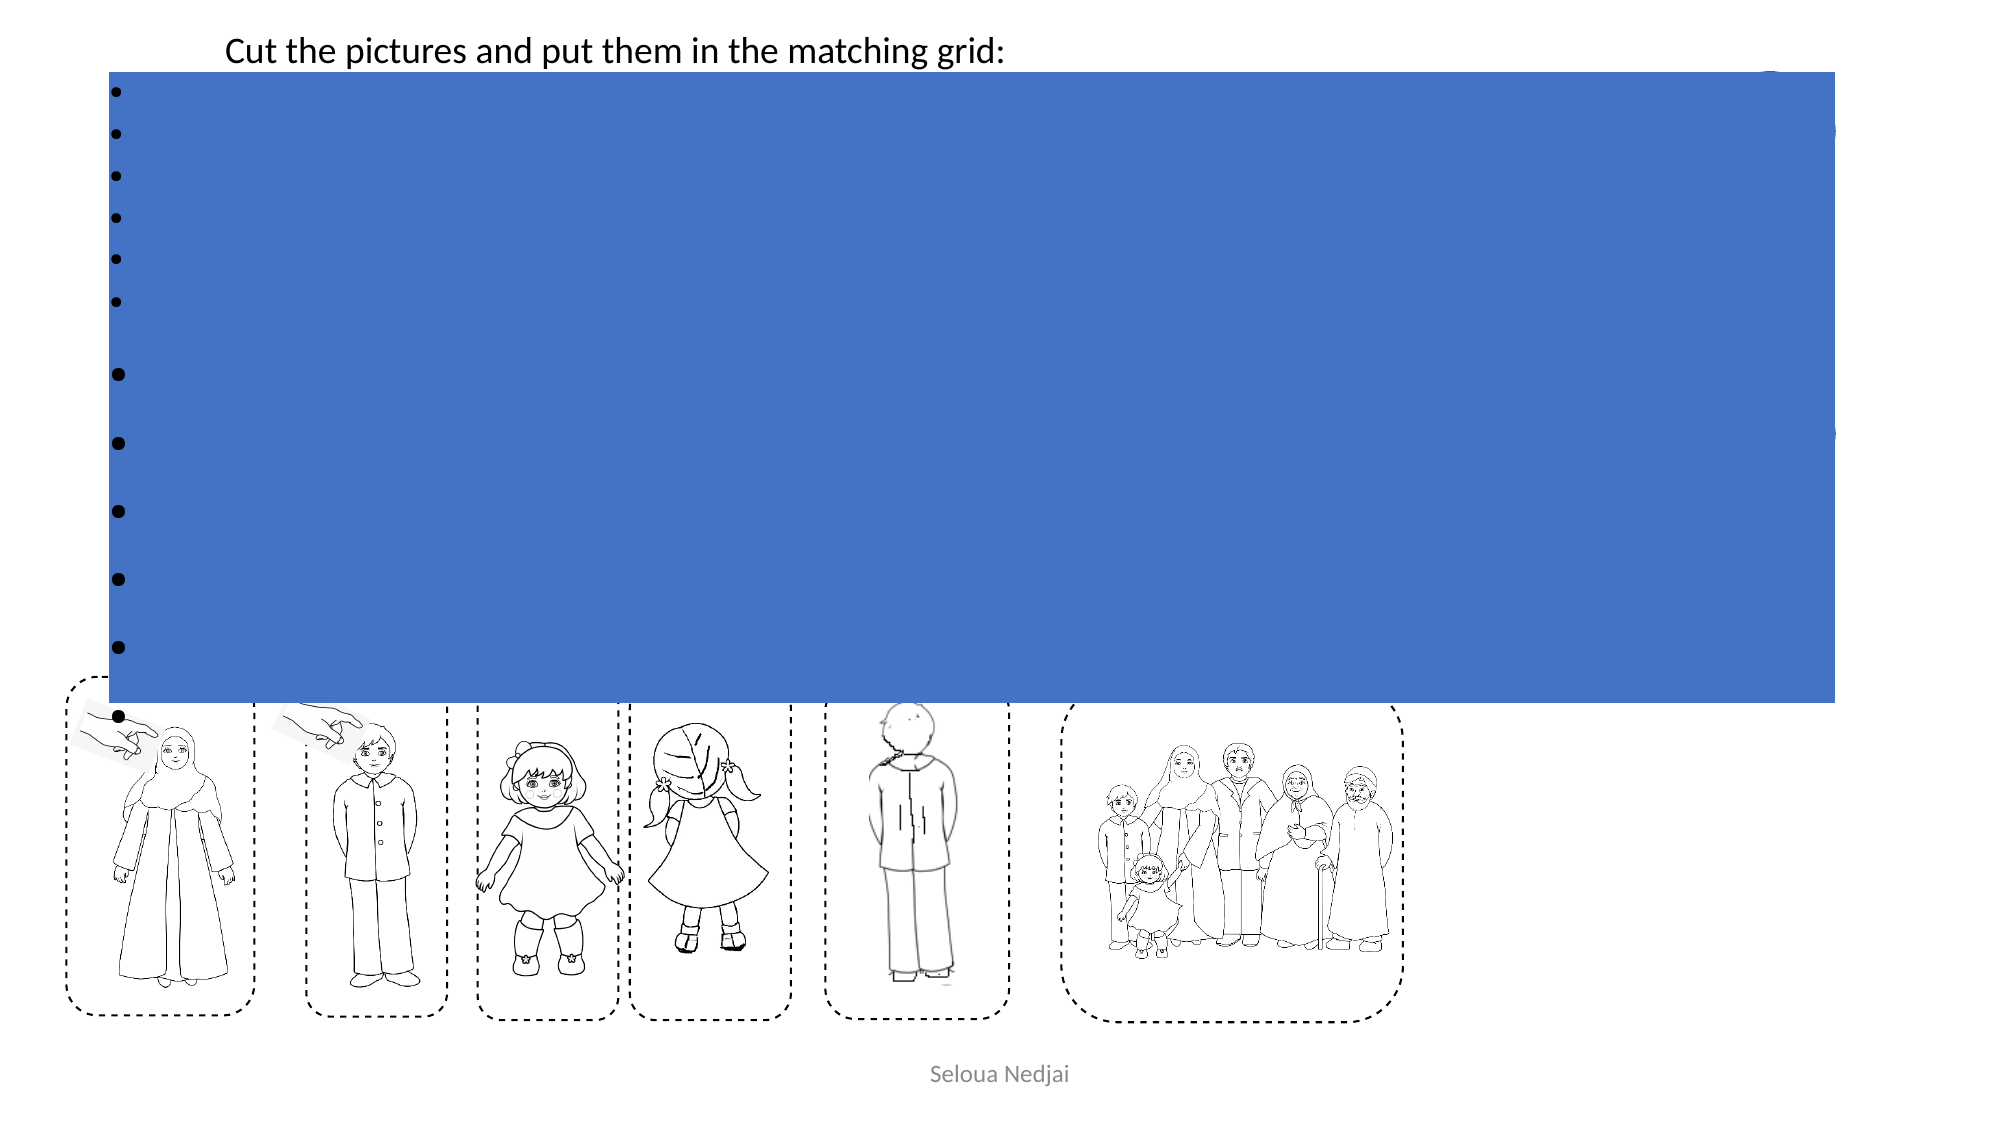

Cut the pictures and put them in the matching grid:
#
| | | |
| --- | --- | --- |
| | | |
أَنَا
أَنْتِ
أَنْتَ
هِيَ
نَحْنَ
هُوَ
Seloua Nedjai